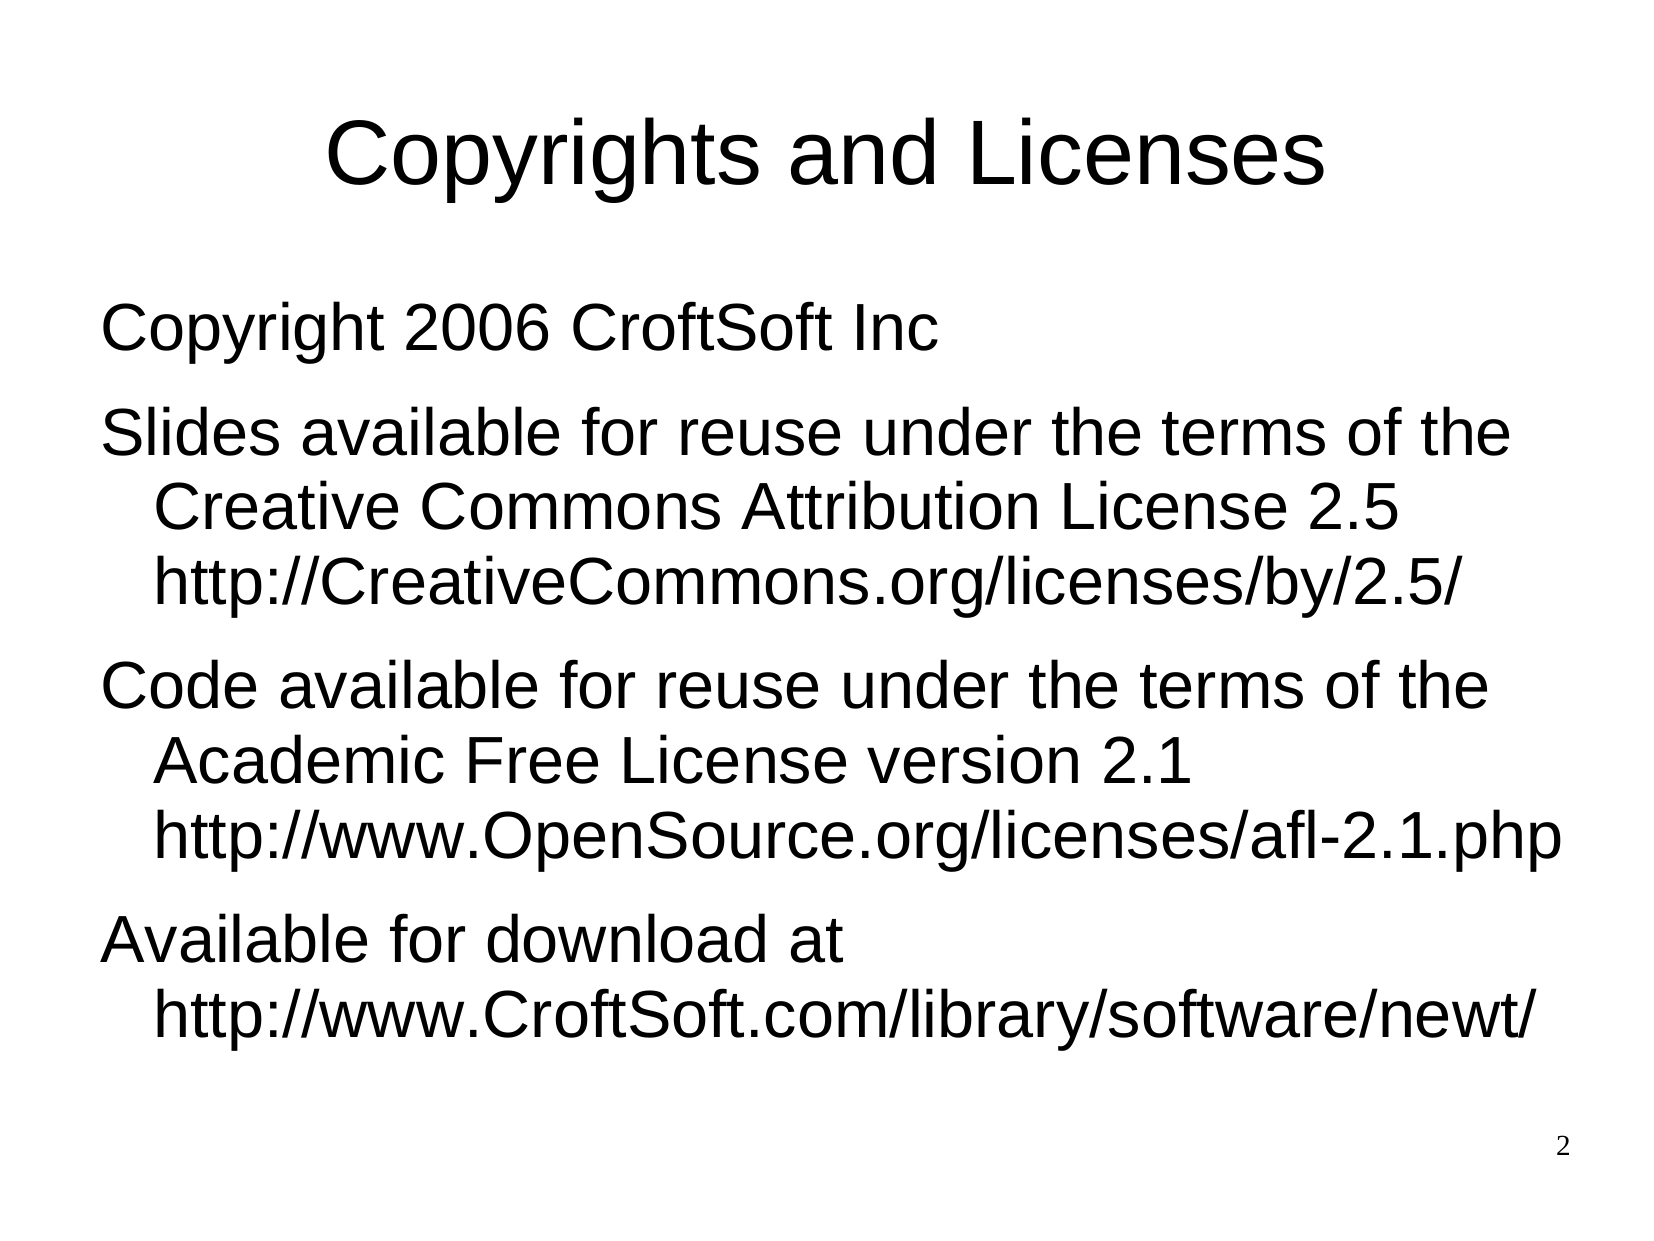

# Copyrights and Licenses
Copyright 2006 CroftSoft Inc
Slides available for reuse under the terms of the
Creative Commons Attribution License 2.5
http://CreativeCommons.org/licenses/by/2.5/
Code available for reuse under the terms of the Academic Free License version 2.1
http://www.OpenSource.org/licenses/afl-2.1.php
Available for download at
http://www.CroftSoft.com/library/software/newt/
2